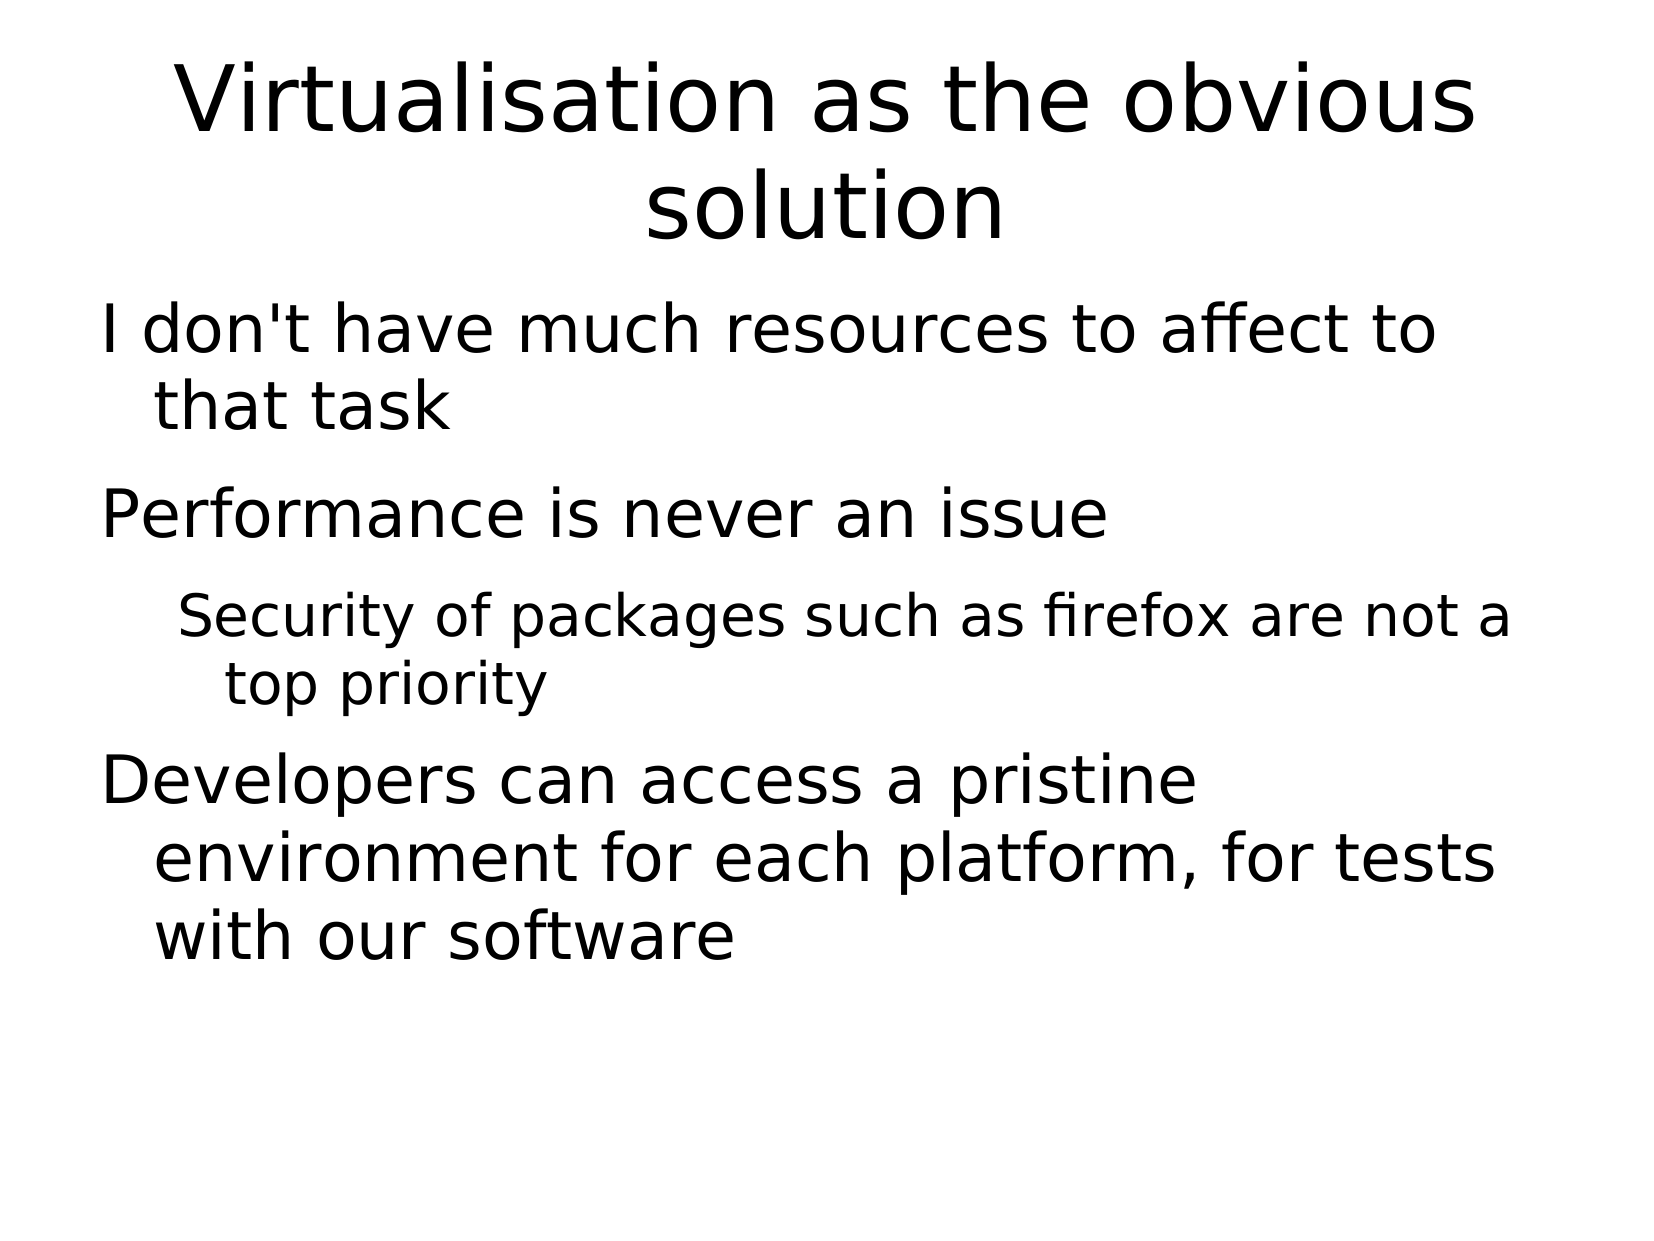

# Virtualisation as the obvious solution
I don't have much resources to affect to that task
Performance is never an issue
Security of packages such as firefox are not a top priority
Developers can access a pristine environment for each platform, for tests with our software